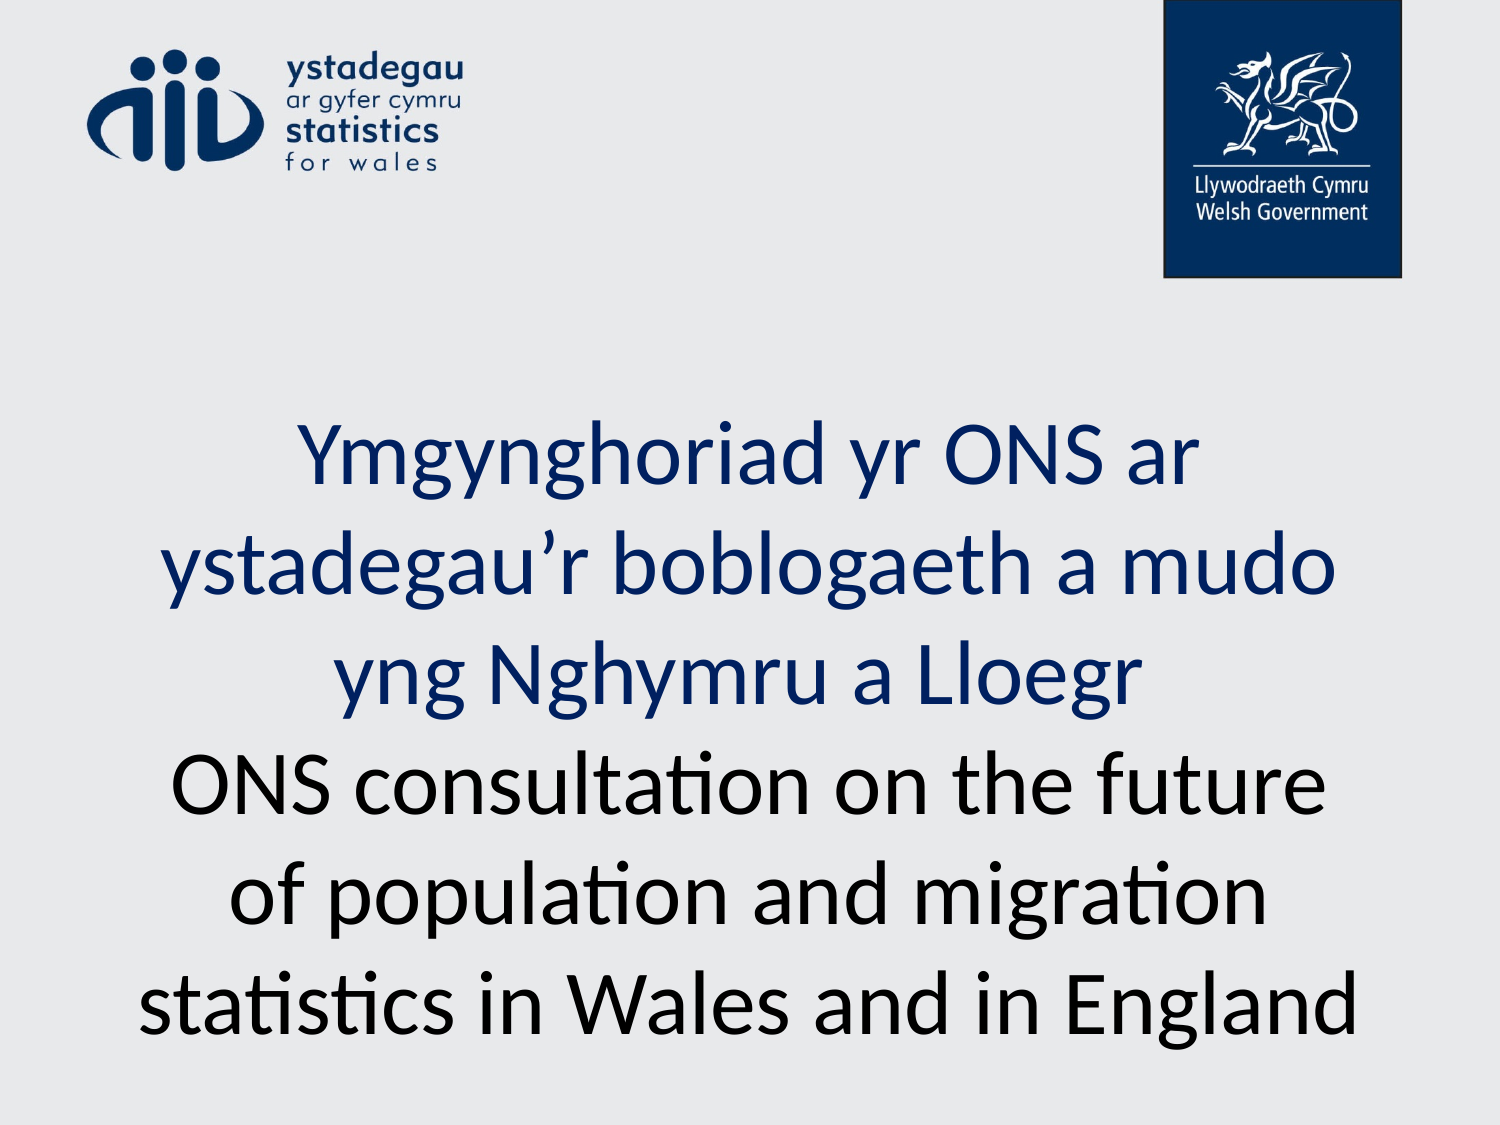

# Ymgynghoriad yr ONS ar ystadegau’r boblogaeth a mudo yng Nghymru a Lloegr ONS consultation on the future of population and migration statistics in Wales and in England